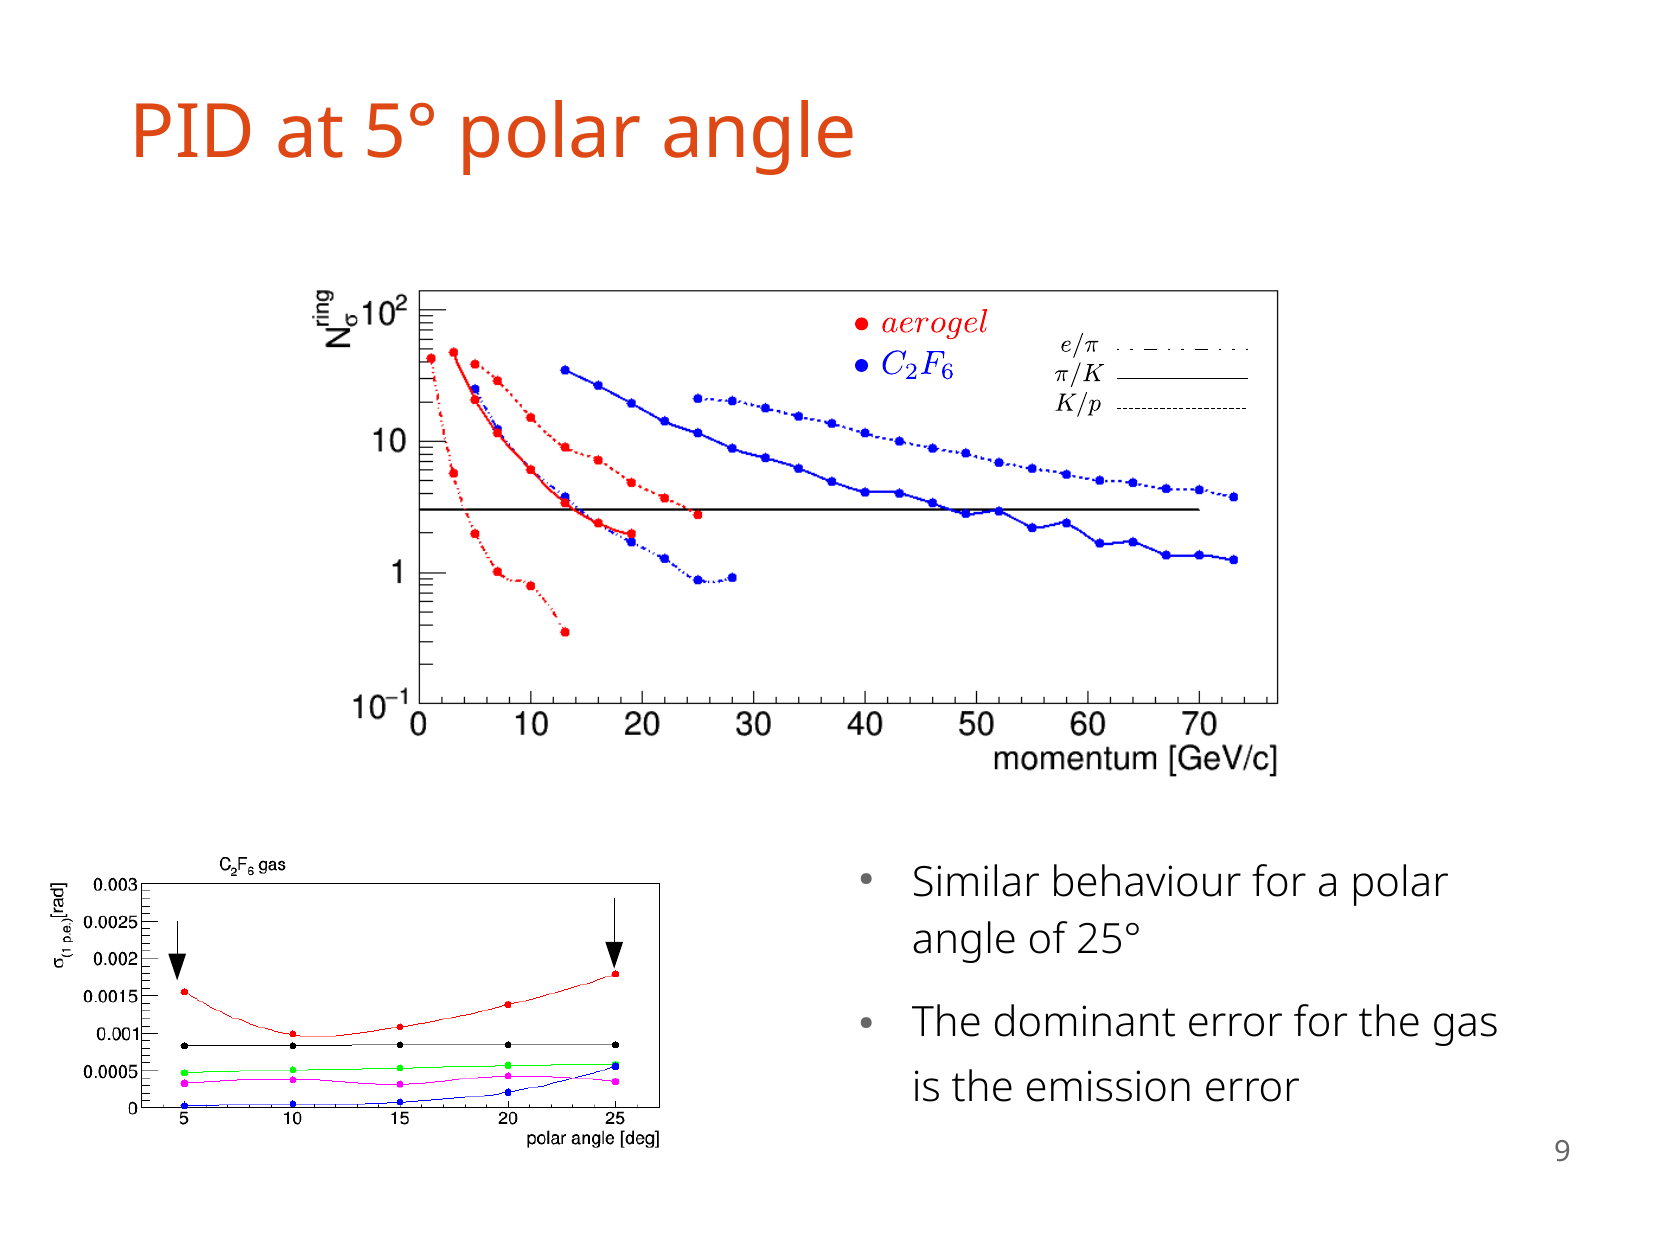

# PID at 5° polar angle
Similar behaviour for a polar angle of 25°
The dominant error for the gas is the emission error
9